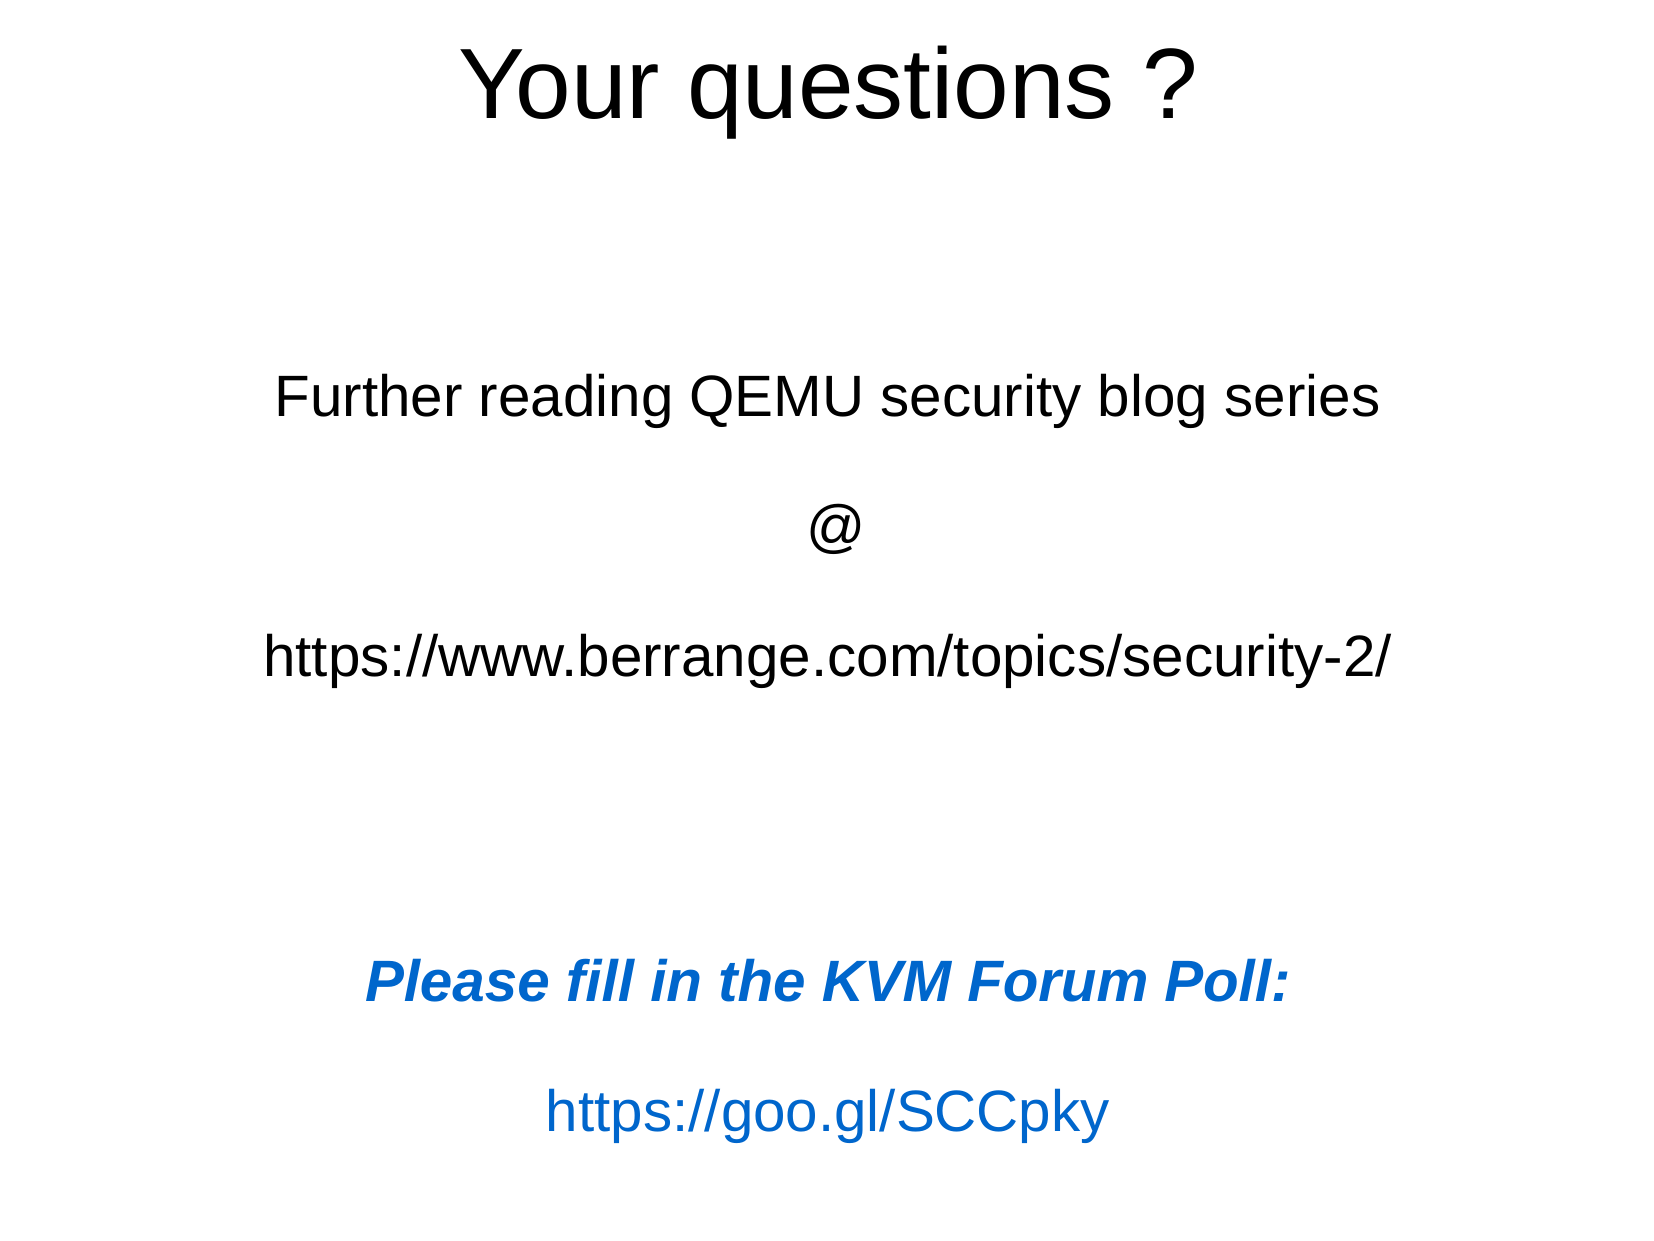

Your questions ?
Further reading QEMU security blog series
 @
https://www.berrange.com/topics/security-2/
Please fill in the KVM Forum Poll:
https://goo.gl/SCCpky